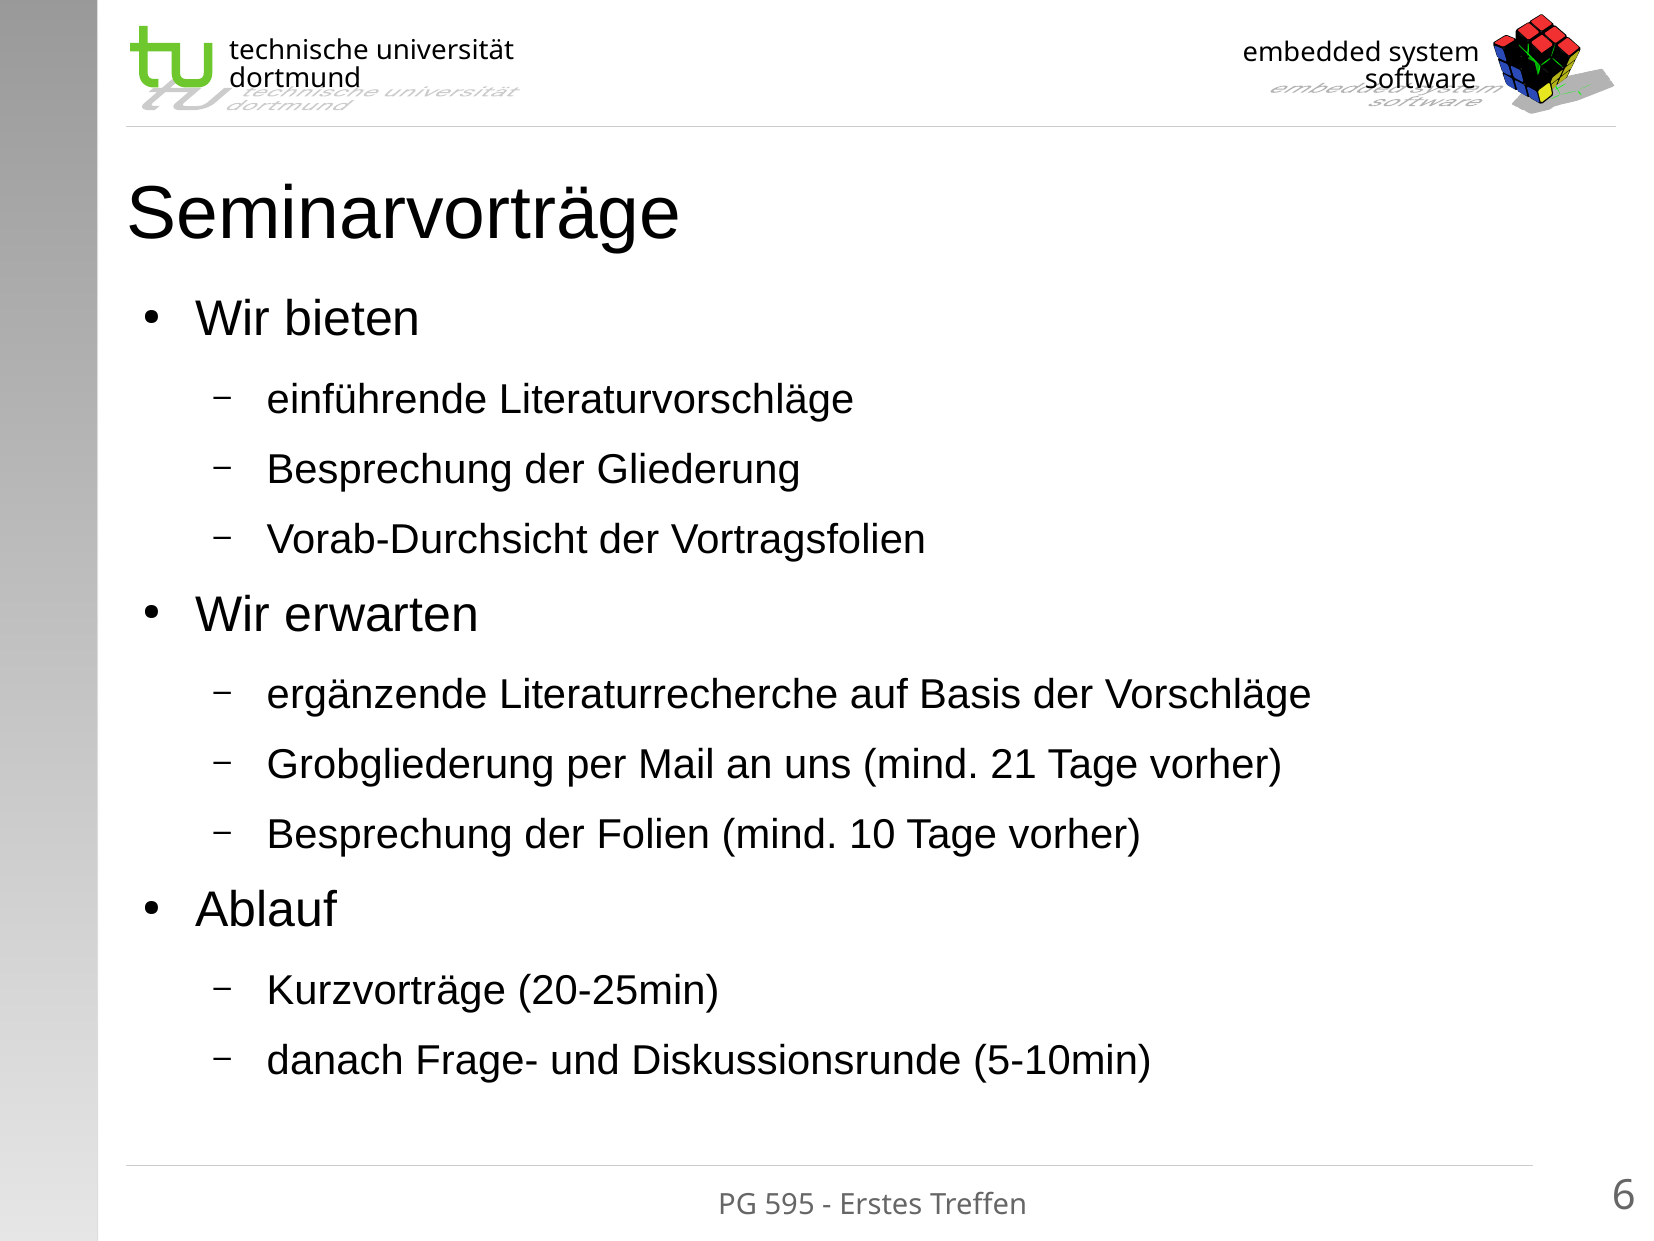

# Seminarvorträge
Wir bieten
einführende Literaturvorschläge
Besprechung der Gliederung
Vorab-Durchsicht der Vortragsfolien
Wir erwarten
ergänzende Literaturrecherche auf Basis der Vorschläge
Grobgliederung per Mail an uns (mind. 21 Tage vorher)
Besprechung der Folien (mind. 10 Tage vorher)
Ablauf
Kurzvorträge (20-25min)
danach Frage- und Diskussionsrunde (5-10min)
6
PG 595 - Erstes Treffen